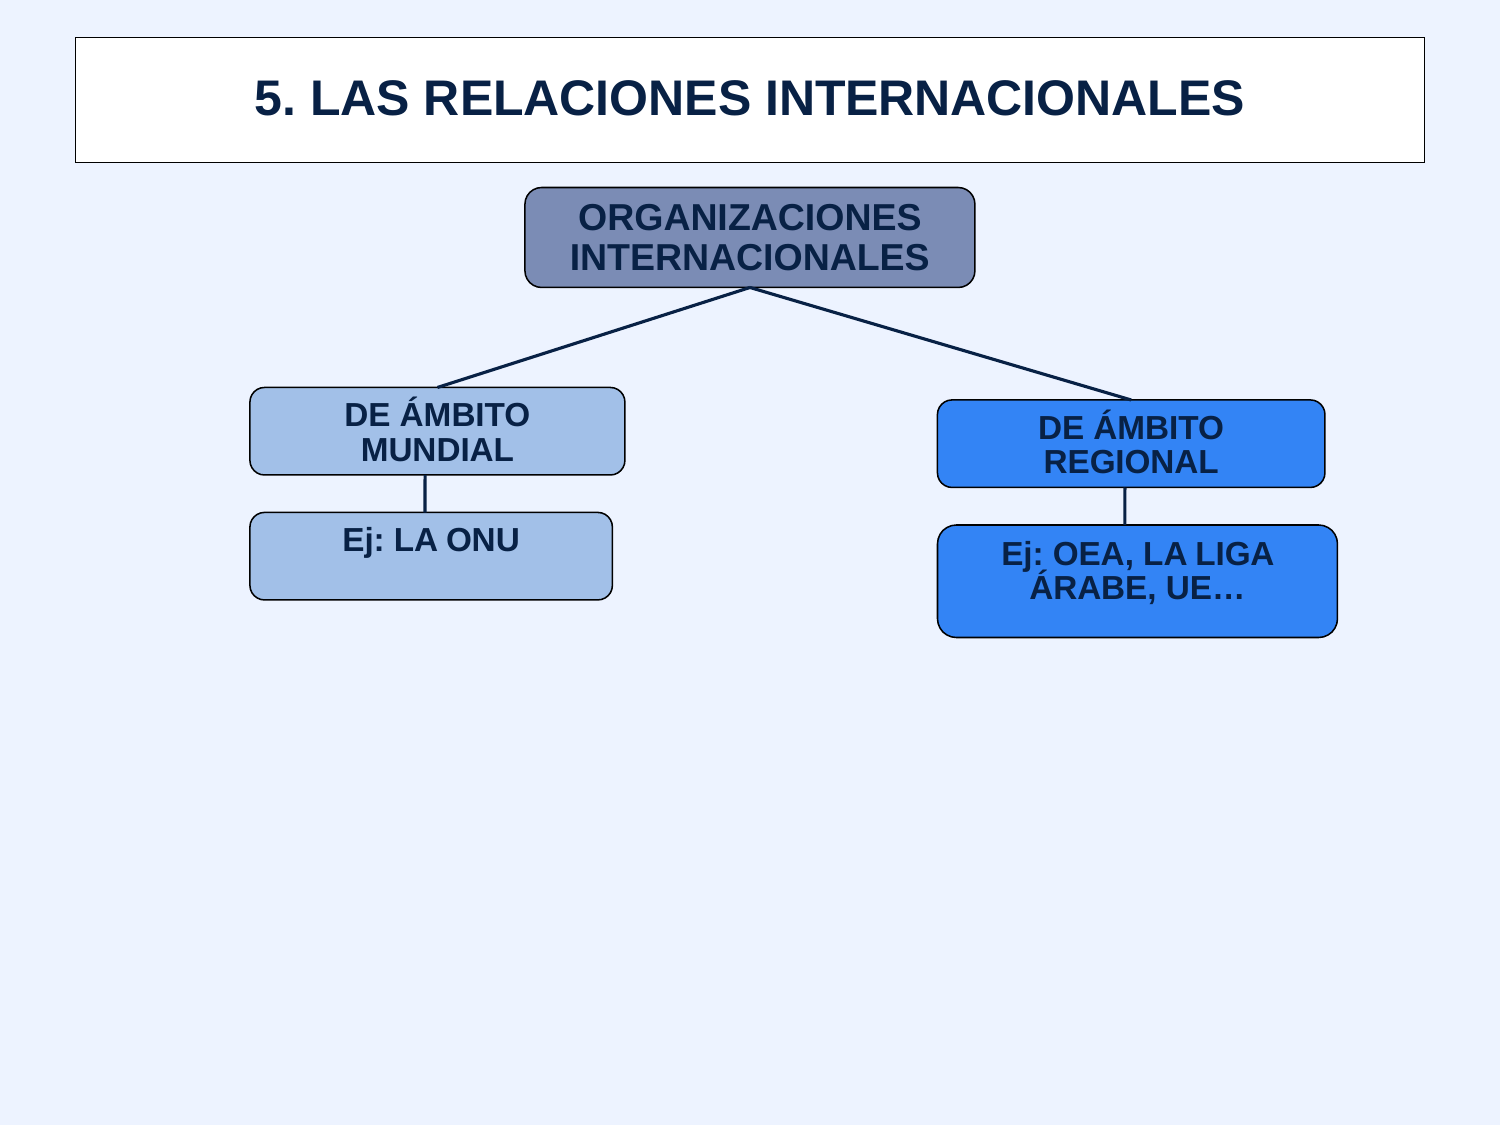

# 5. LAS RELACIONES INTERNACIONALES
ORGANIZACIONES INTERNACIONALES
DE ÁMBITO MUNDIAL
DE ÁMBITO REGIONAL
Ej: LA ONU
Ej: OEA, LA LIGA ÁRABE, UE…